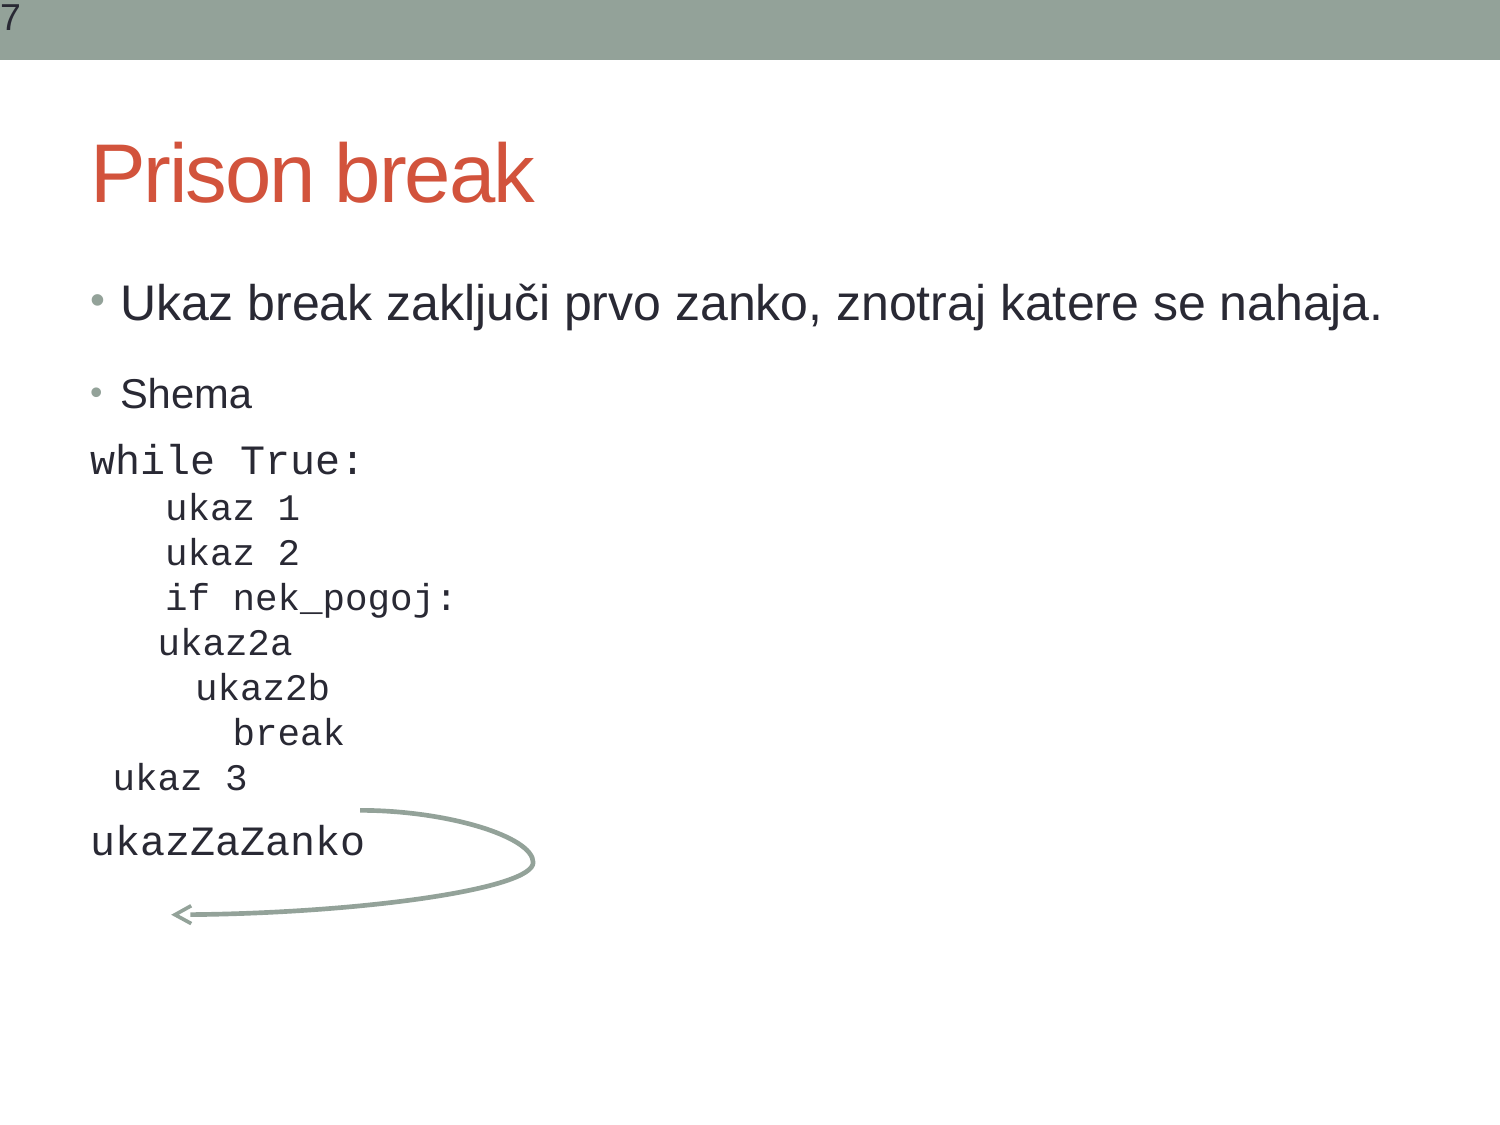

# Prison break
Ukaz break zaključi prvo zanko, znotraj katere se nahaja.
Shema
while True:
	ukaz 1
	ukaz 2
	if nek_pogoj:
 ukaz2a
 ukaz2b
	 break
 ukaz 3
ukazZaZanko